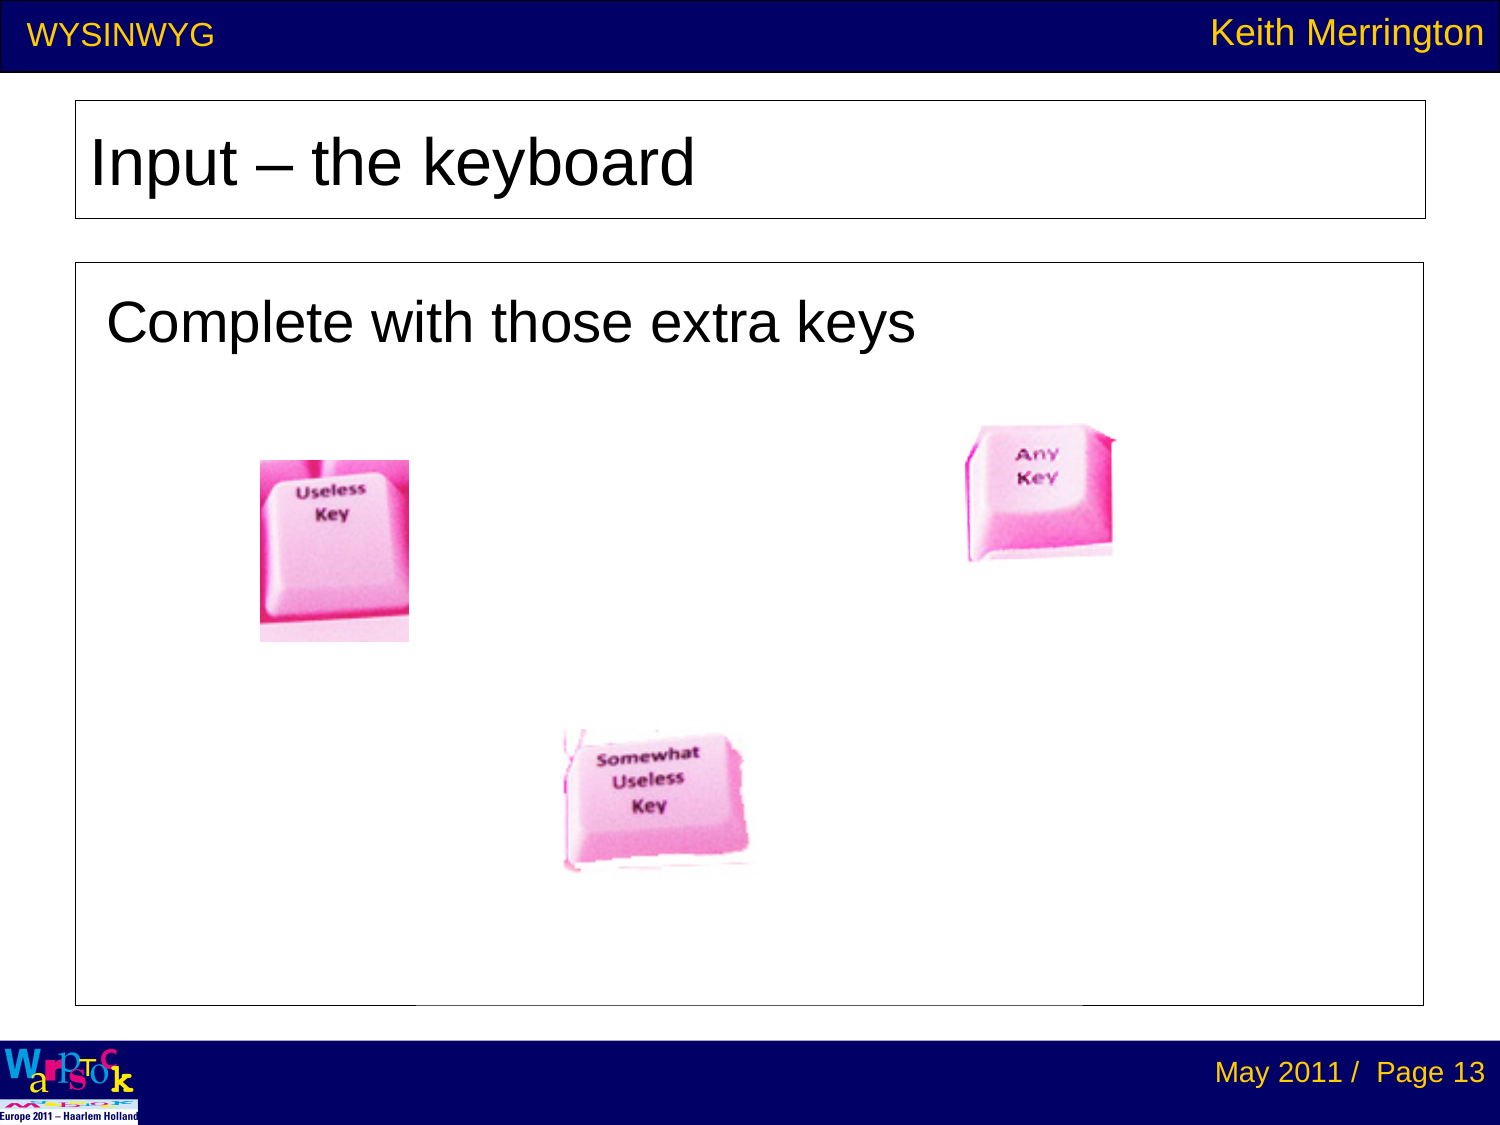

# Input – the keyboard
 Complete with those extra keys